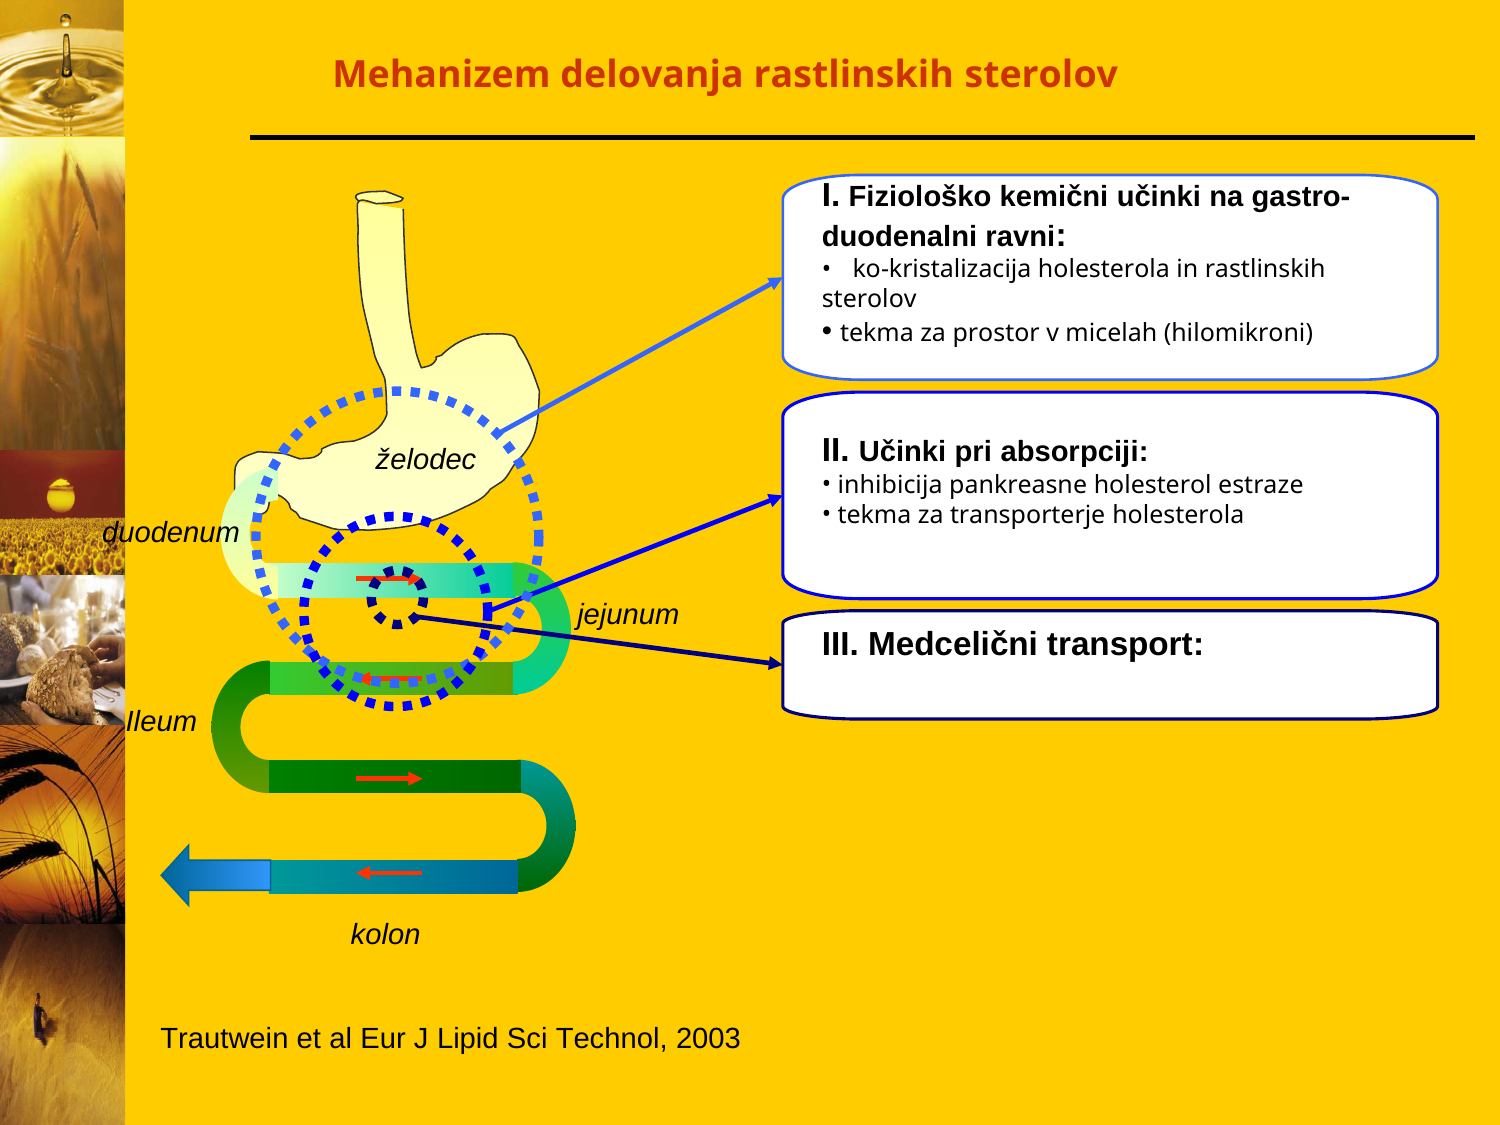

# Mehanizem delovanja rastlinskih sterolov
I. Fiziološko kemični učinki na gastro- duodenalni ravni:
 	ko-kristalizacija holesterola in rastlinskih sterolov
 tekma za prostor v micelah (hilomikroni)
II. Učinki pri absorpciji:
 inhibicija pankreasne holesterol estraze
 tekma za transporterje holesterola
želodec
duodenum
jejunum
III. Medcelični transport:
Ileum
kolon
Trautwein et al Eur J Lipid Sci Technol, 2003